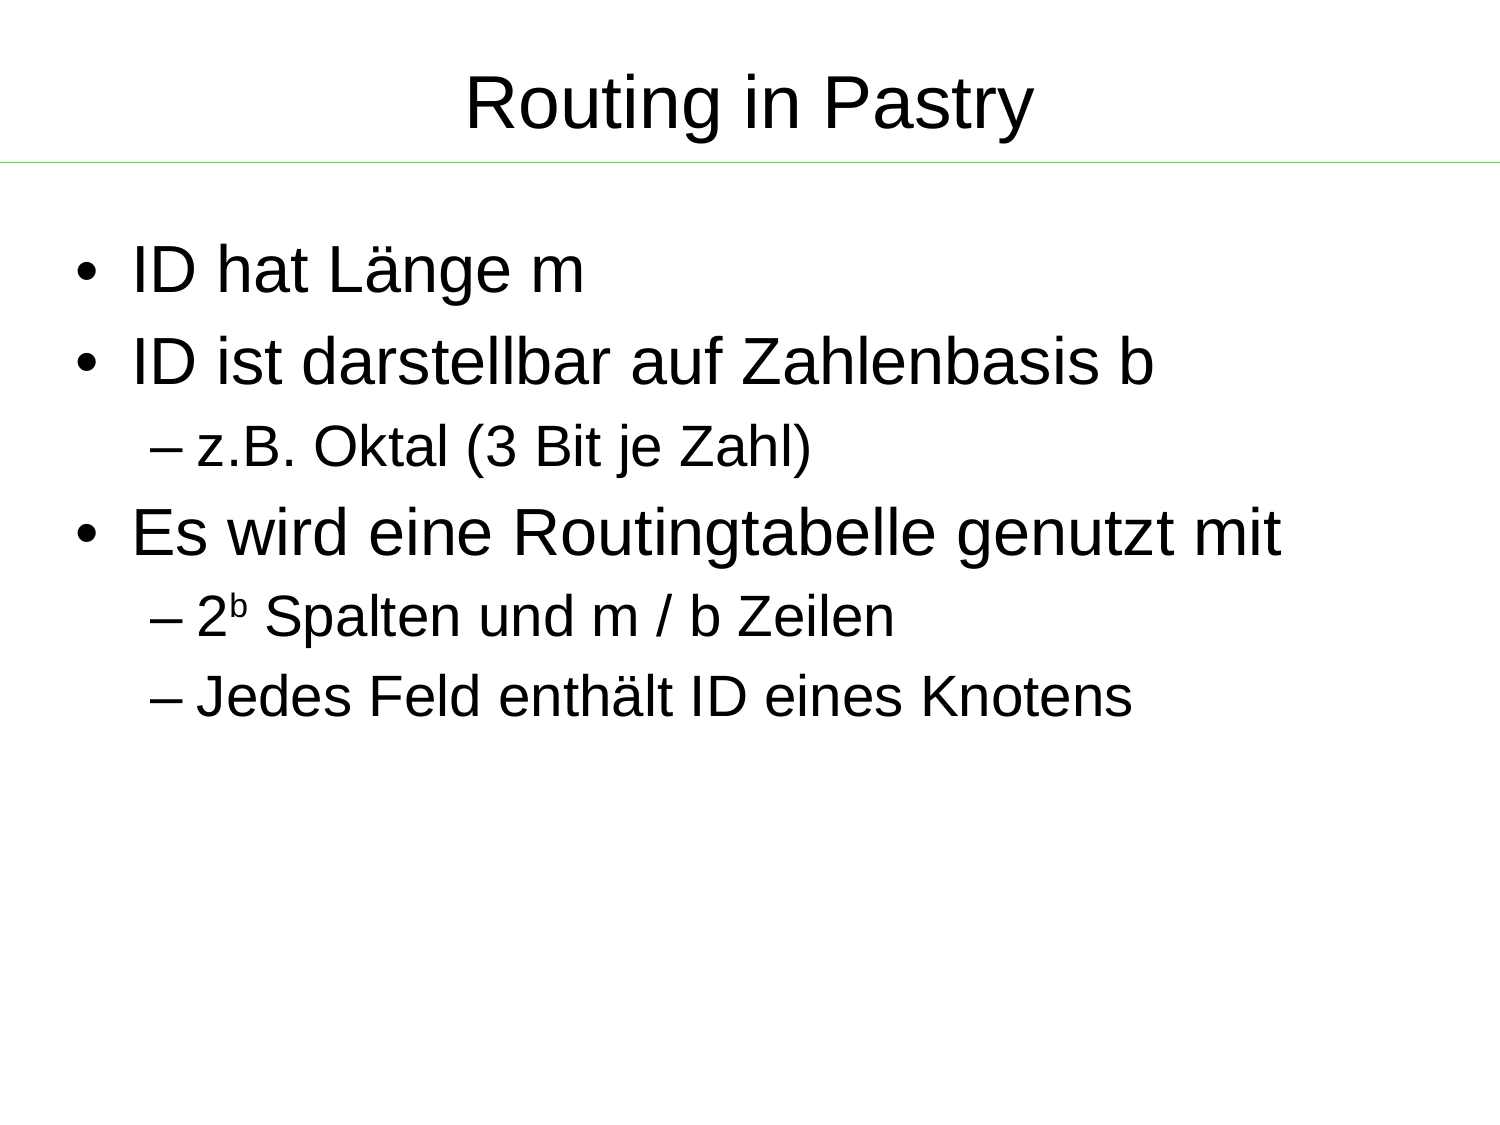

# Routing in Pastry
ID hat Länge m
ID ist darstellbar auf Zahlenbasis b
z.B. Oktal (3 Bit je Zahl)
Es wird eine Routingtabelle genutzt mit
2b Spalten und m / b Zeilen
Jedes Feld enthält ID eines Knotens